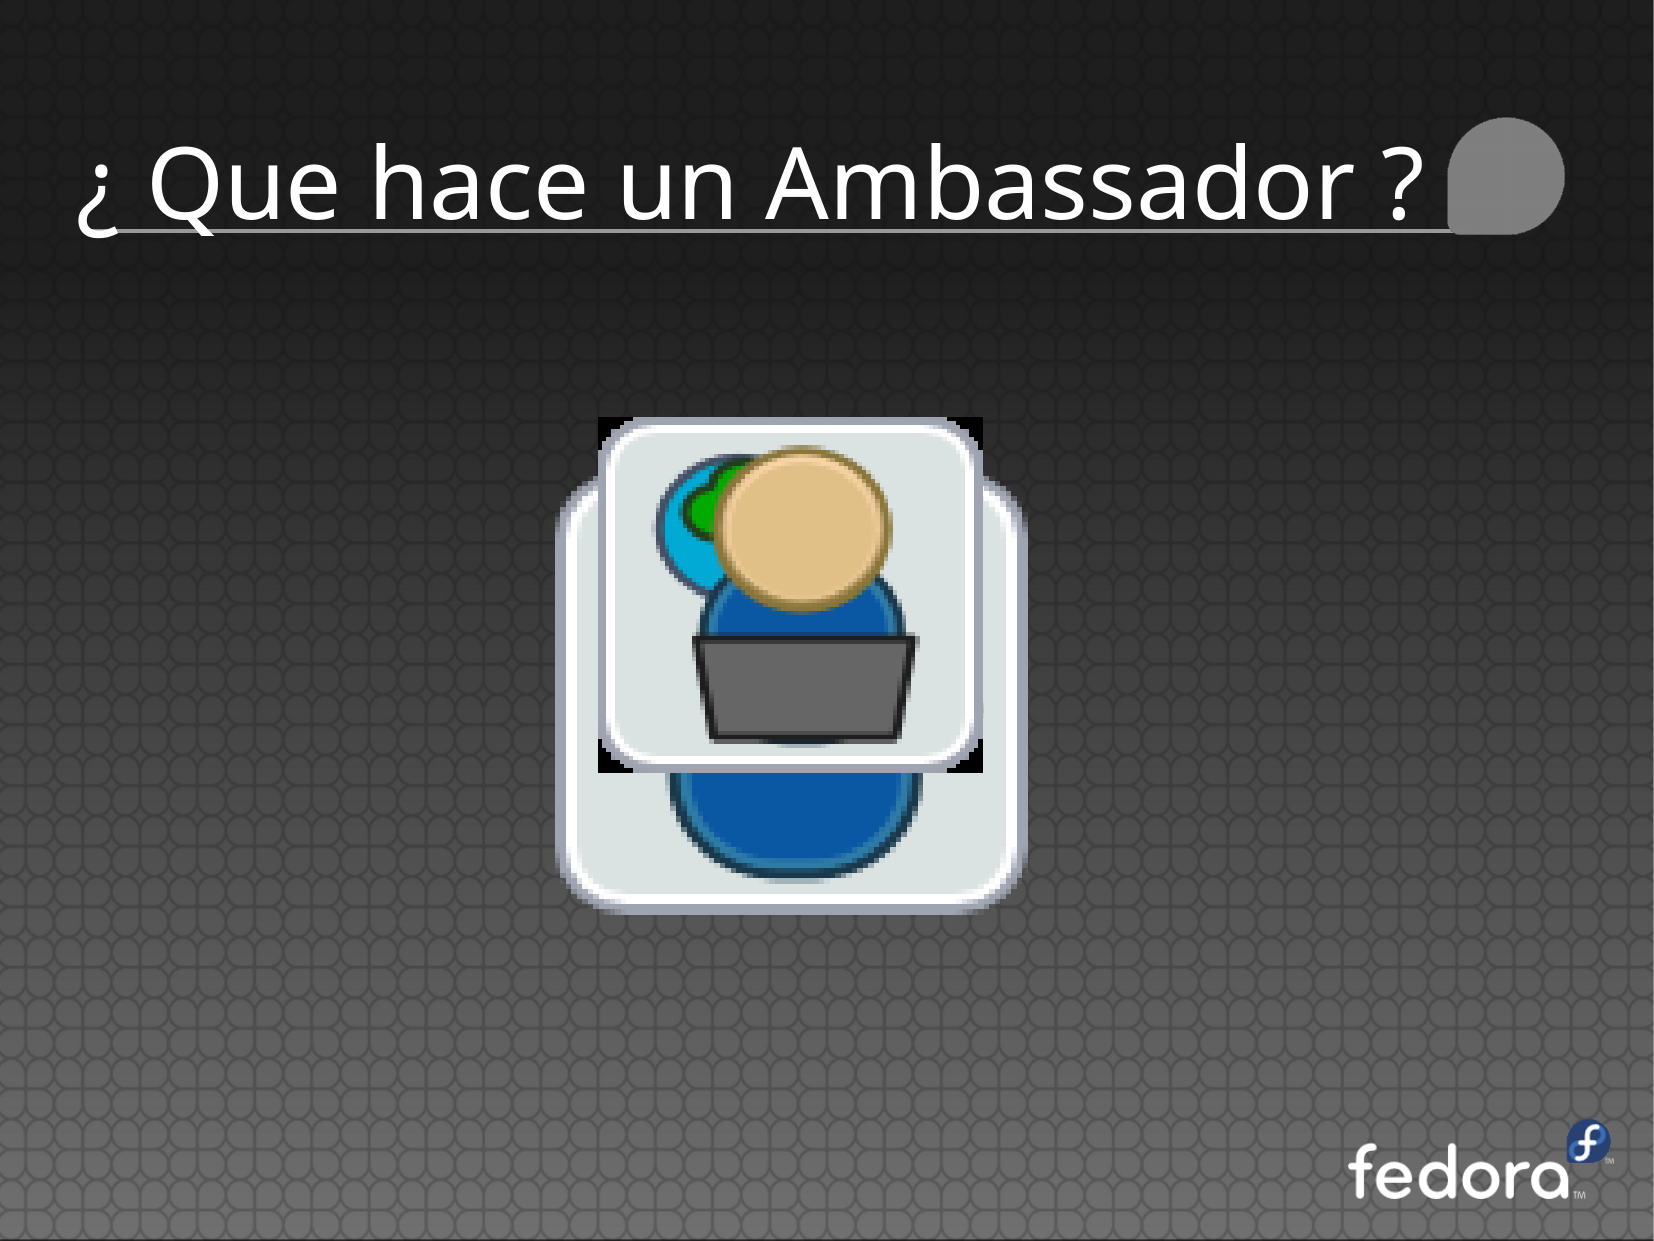

# ¿ Que hace un Ambassador ?